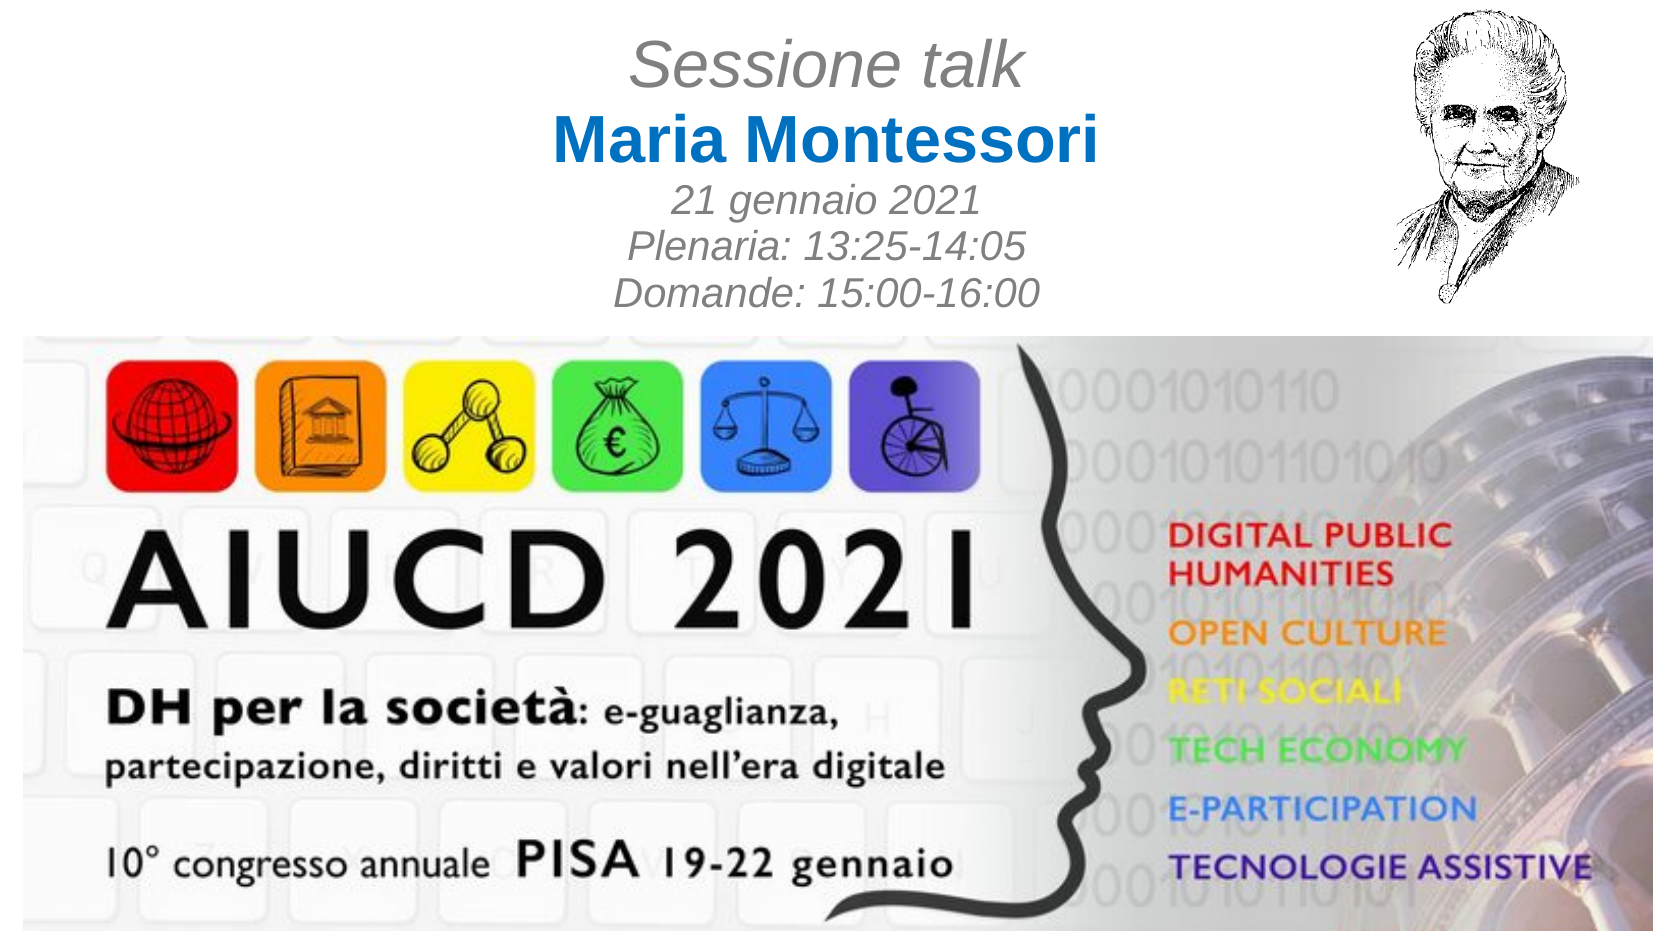

# Sessione talk
Maria Montessori
21 gennaio 2021
Plenaria: 13:25-14:05
Domande: 15:00-16:00